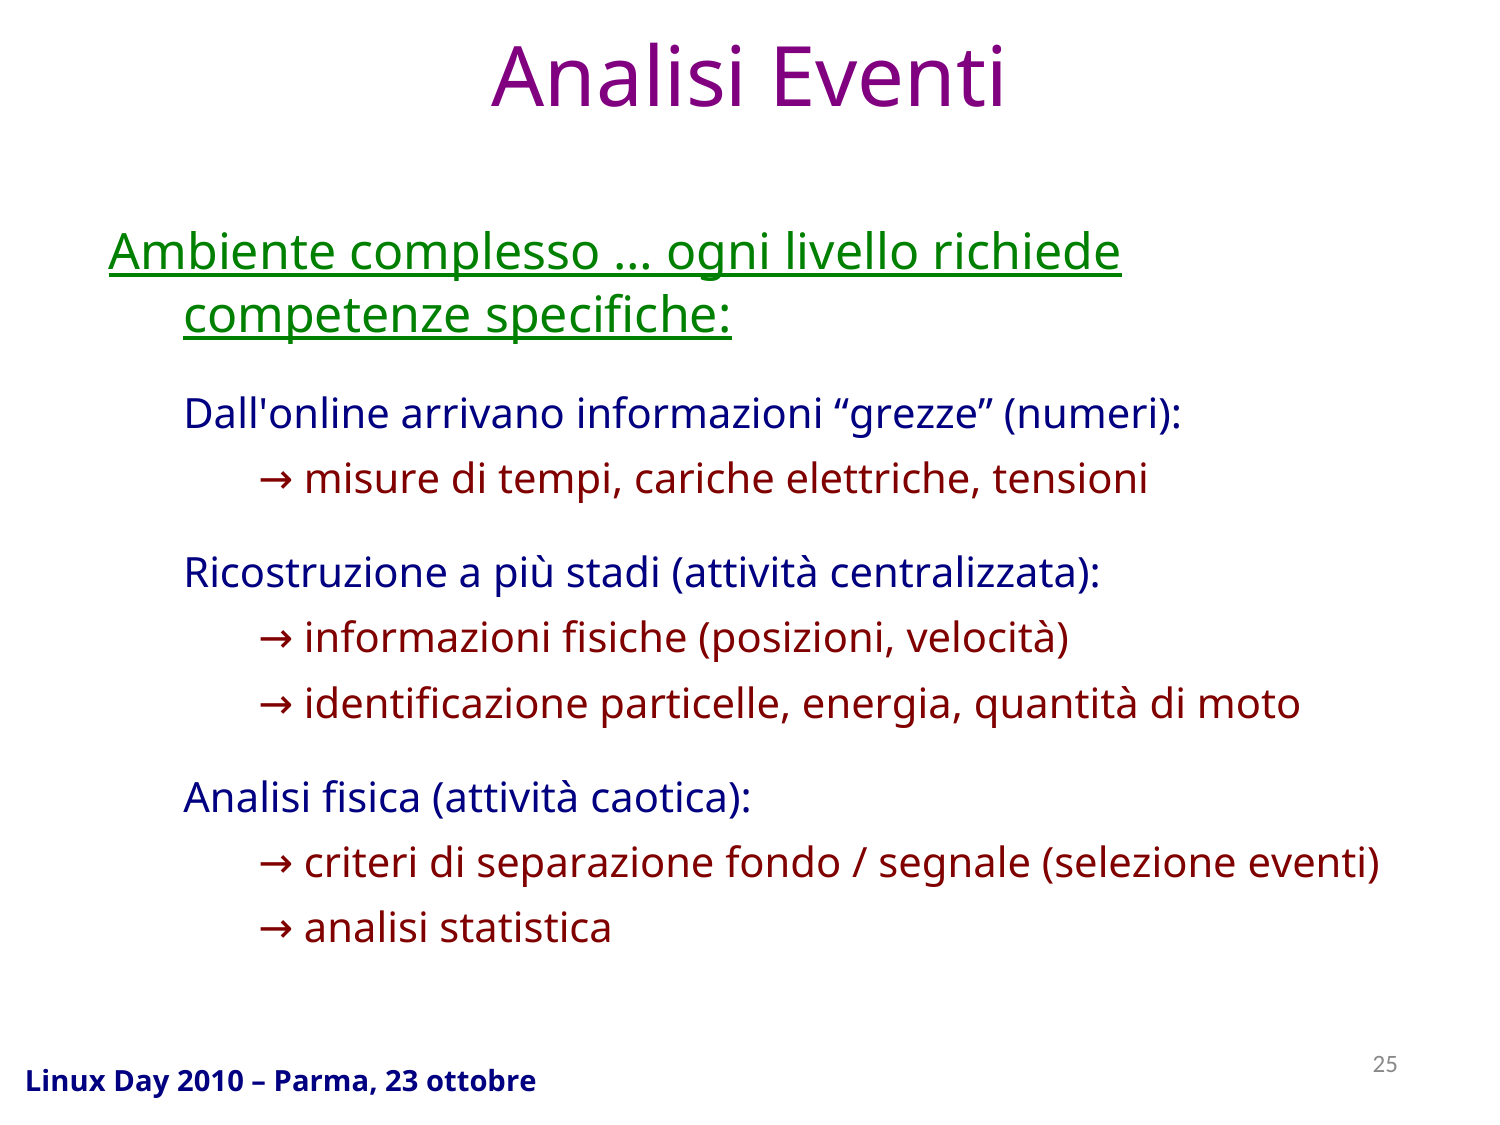

Analisi Eventi
# Ambiente complesso … ogni livello richiede competenze specifiche:
	Dall'online arrivano informazioni “grezze” (numeri):
		→ misure di tempi, cariche elettriche, tensioni
	Ricostruzione a più stadi (attività centralizzata):
		→ informazioni fisiche (posizioni, velocità)‏
		→ identificazione particelle, energia, quantità di moto
	Analisi fisica (attività caotica):
		→ criteri di separazione fondo / segnale (selezione eventi)
		→ analisi statistica
25